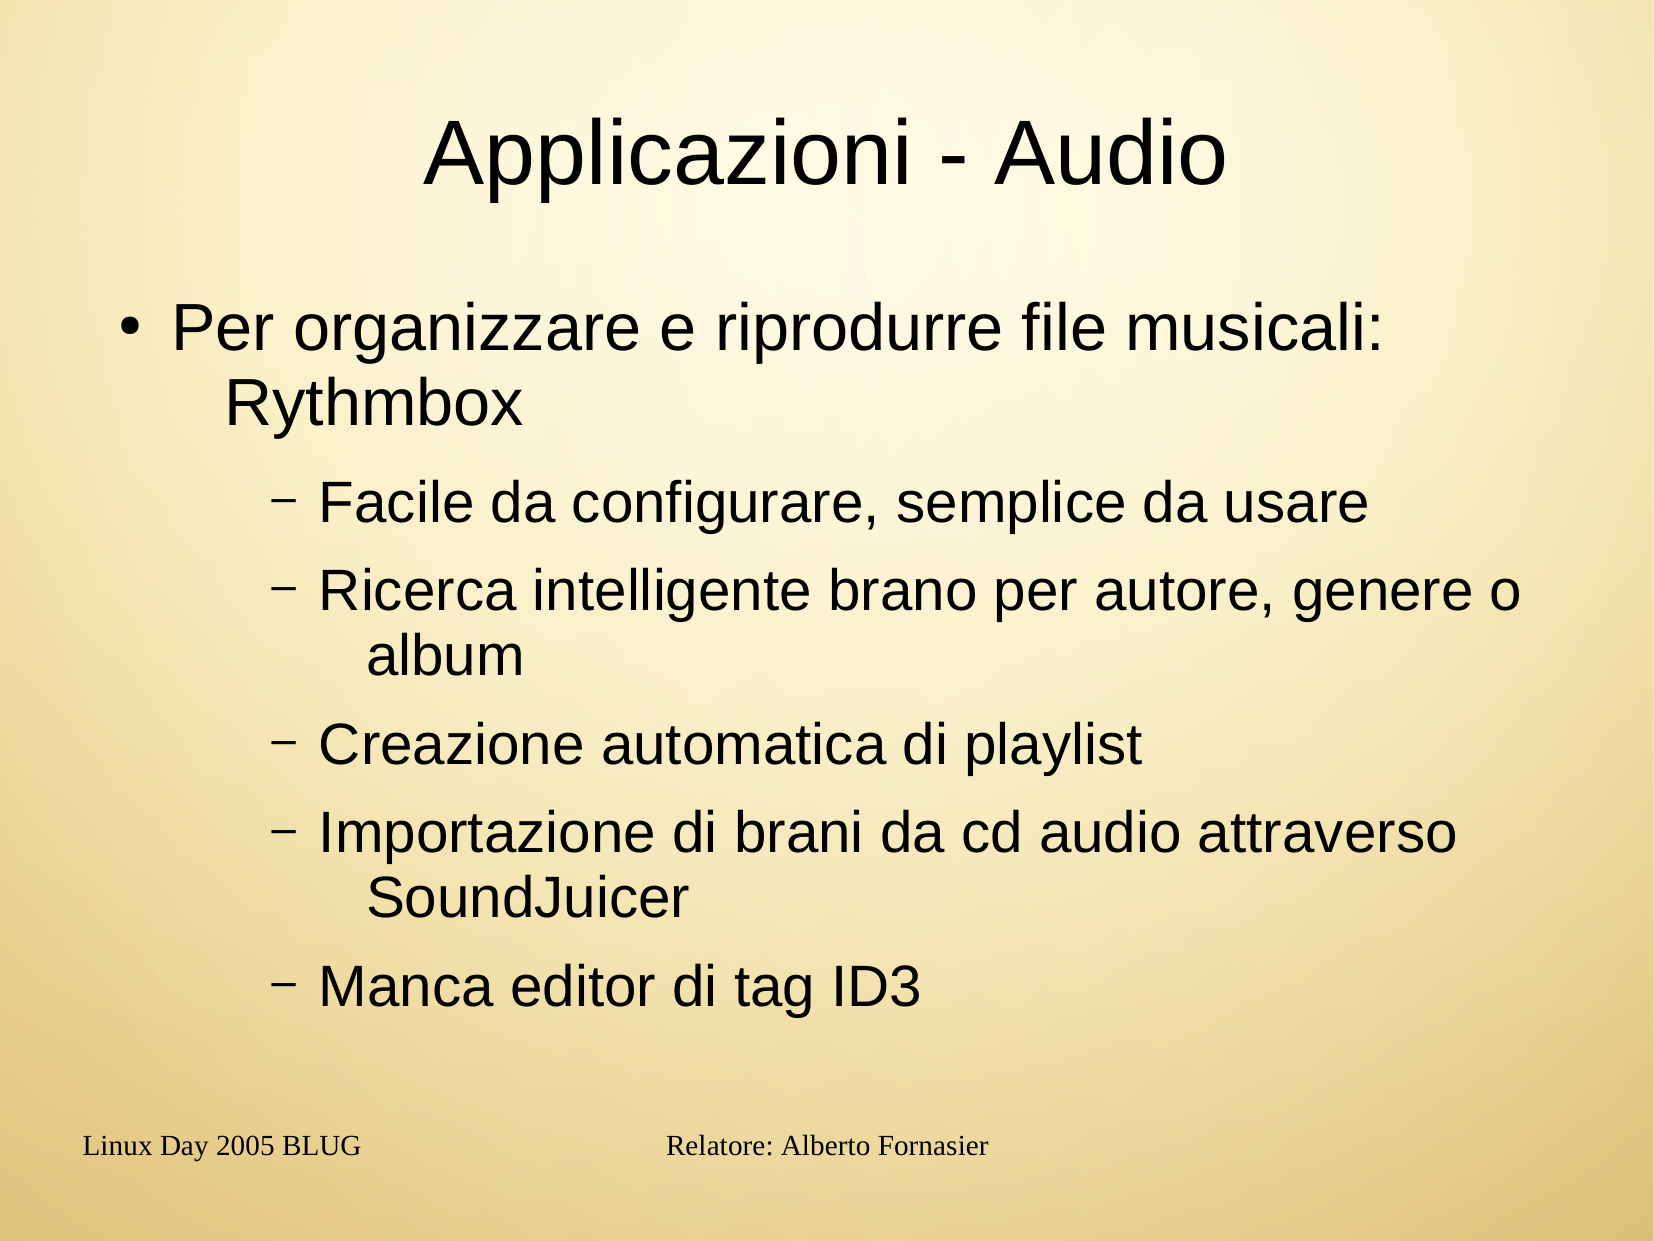

# Applicazioni - Audio
Per organizzare e riprodurre file musicali: Rythmbox
Facile da configurare, semplice da usare
Ricerca intelligente brano per autore, genere o album
Creazione automatica di playlist
Importazione di brani da cd audio attraverso SoundJuicer
Manca editor di tag ID3